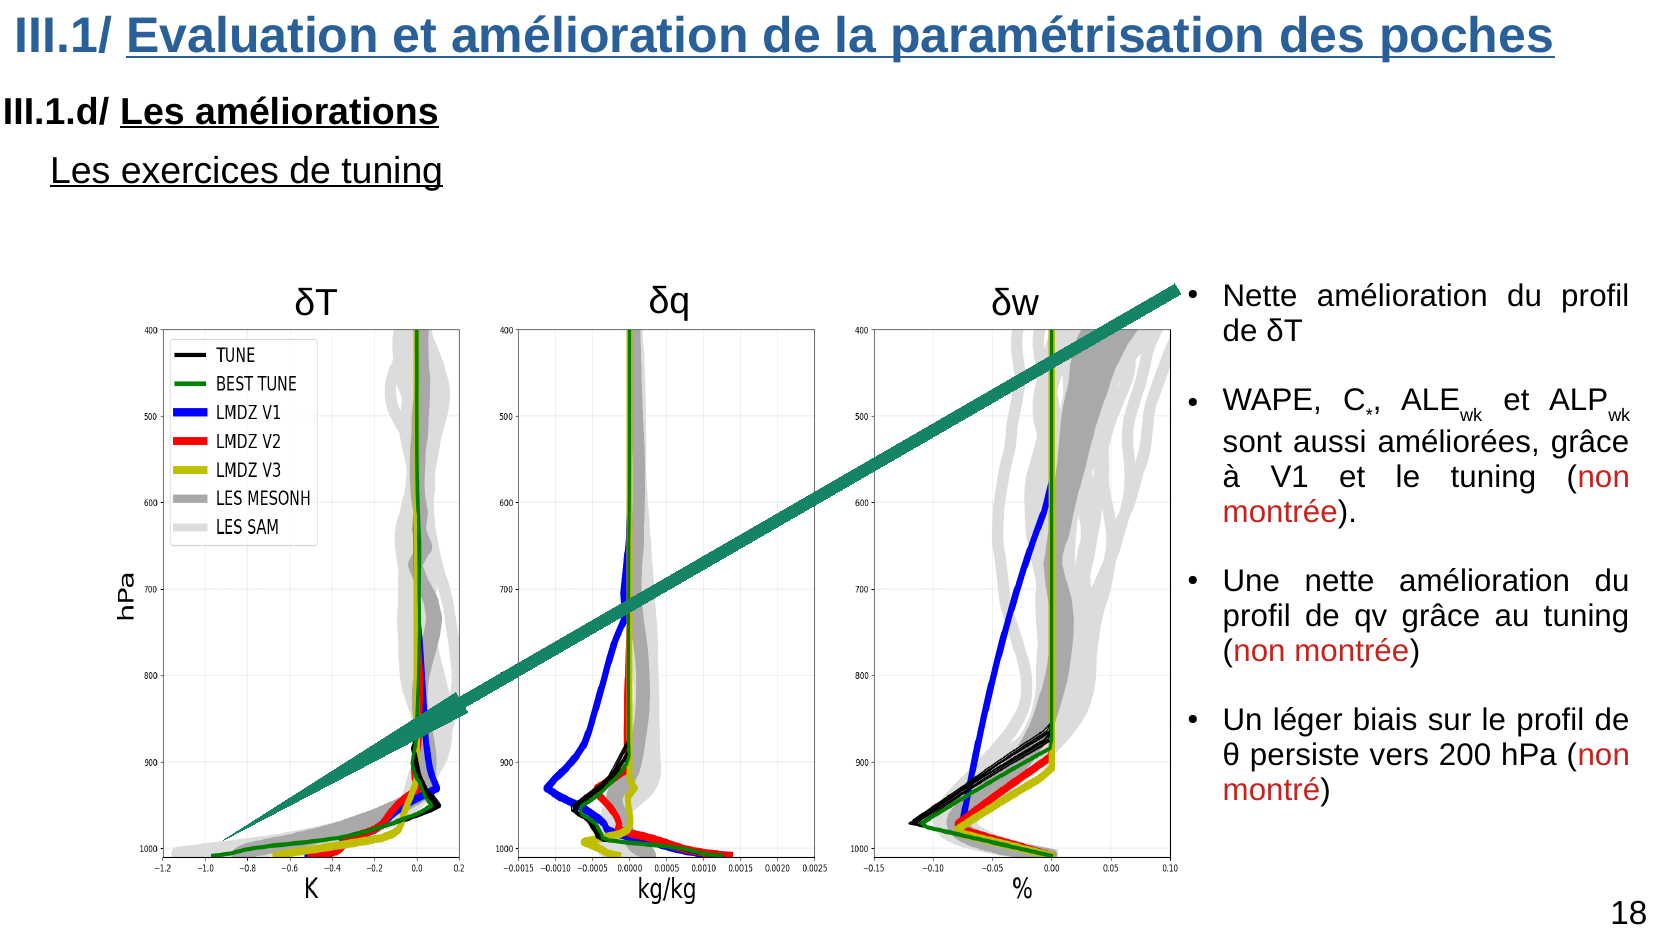

III.1/ Evaluation et amélioration de la paramétrisation des poches
III.1.d/ Les améliorations
Les exercices de tuning
Nette amélioration du profil de δT
WAPE, C*, ALEwk et ALPwk sont aussi améliorées, grâce à V1 et le tuning (non montrée).
Une nette amélioration du profil de qv grâce au tuning (non montrée)
Un léger biais sur le profil de θ persiste vers 200 hPa (non montré)
 δq
 δT
 δw
18